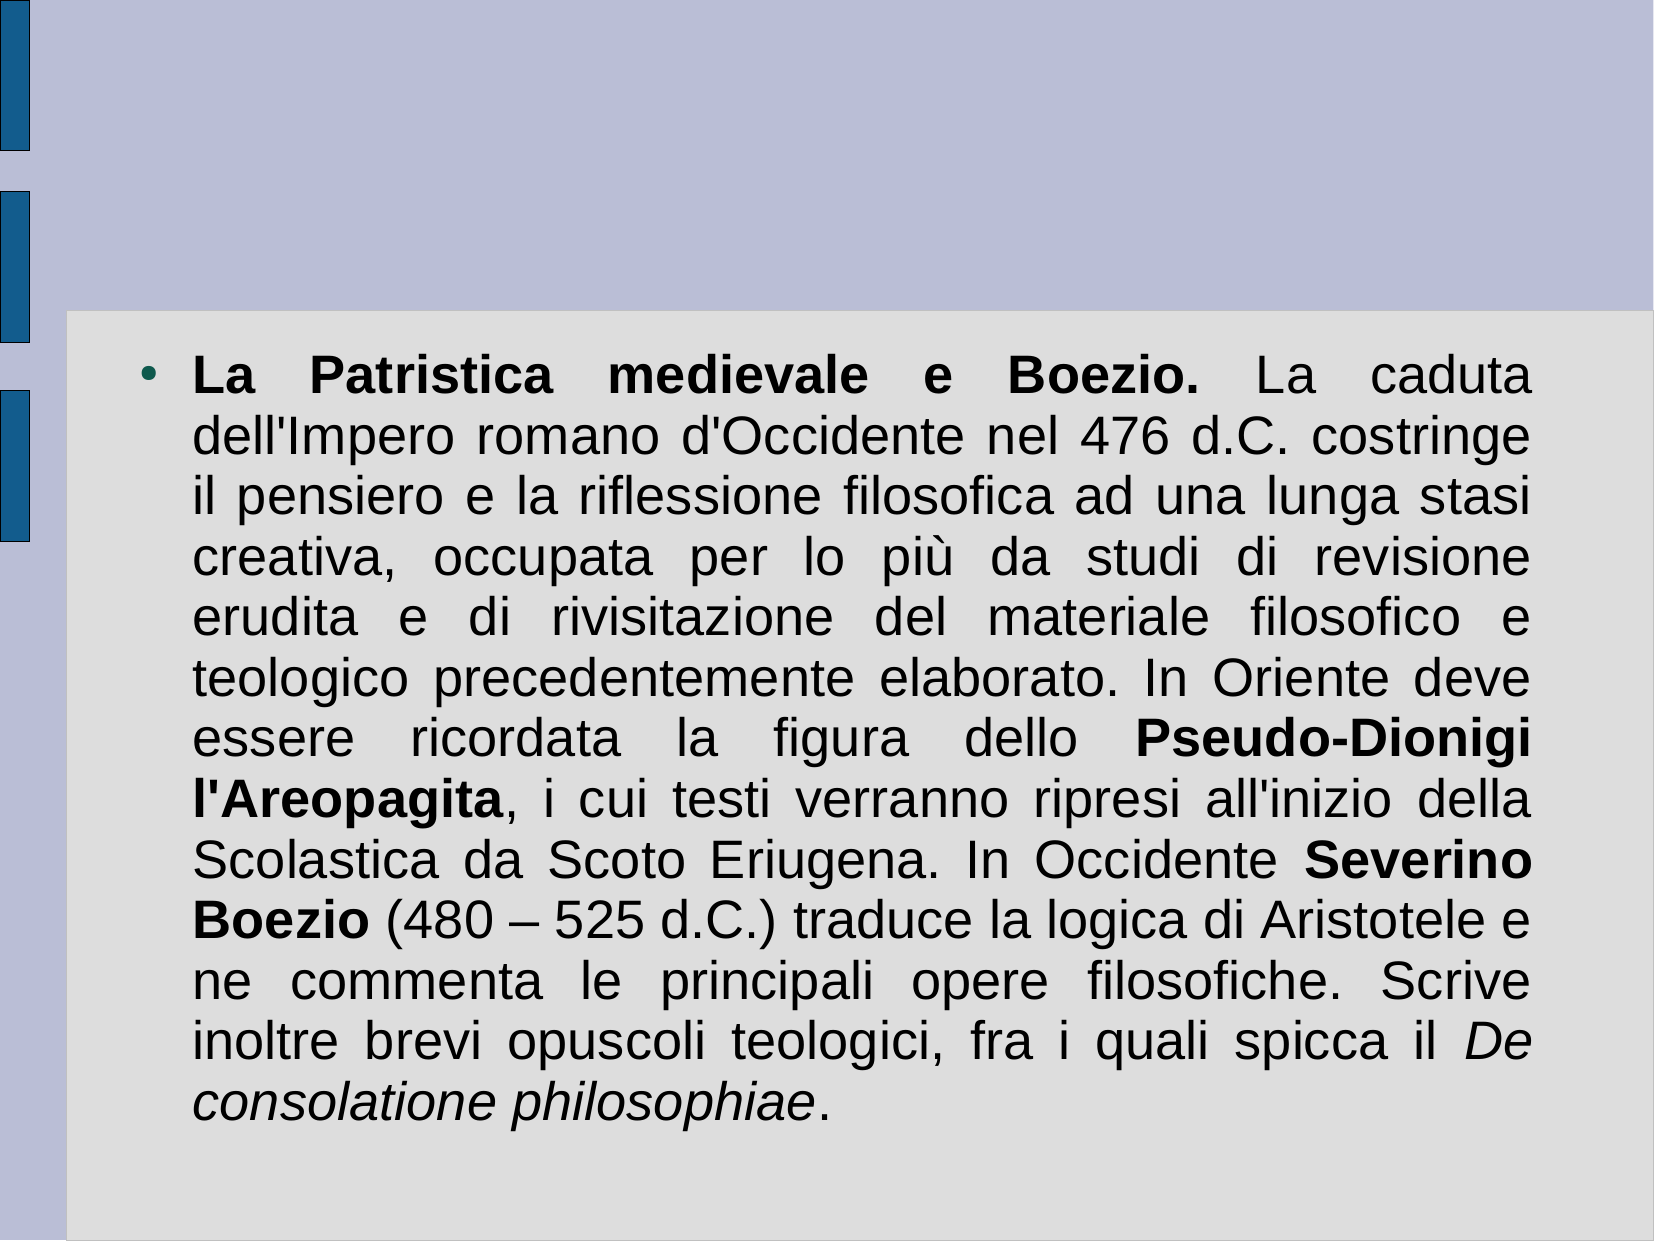

#
La Patristica medievale e Boezio. La caduta dell'Impero romano d'Occidente nel 476 d.C. costringe il pensiero e la riflessione filosofica ad una lunga stasi creativa, occupata per lo più da studi di revisione erudita e di rivisitazione del materiale filosofico e teologico precedentemente elaborato. In Oriente deve essere ricordata la figura dello Pseudo-Dionigi l'Areopagita, i cui testi verranno ripresi all'inizio della Scolastica da Scoto Eriugena. In Occidente Severino Boezio (480 – 525 d.C.) traduce la logica di Aristotele e ne commenta le principali opere filosofiche. Scrive inoltre brevi opuscoli teologici, fra i quali spicca il De consolatione philosophiae.